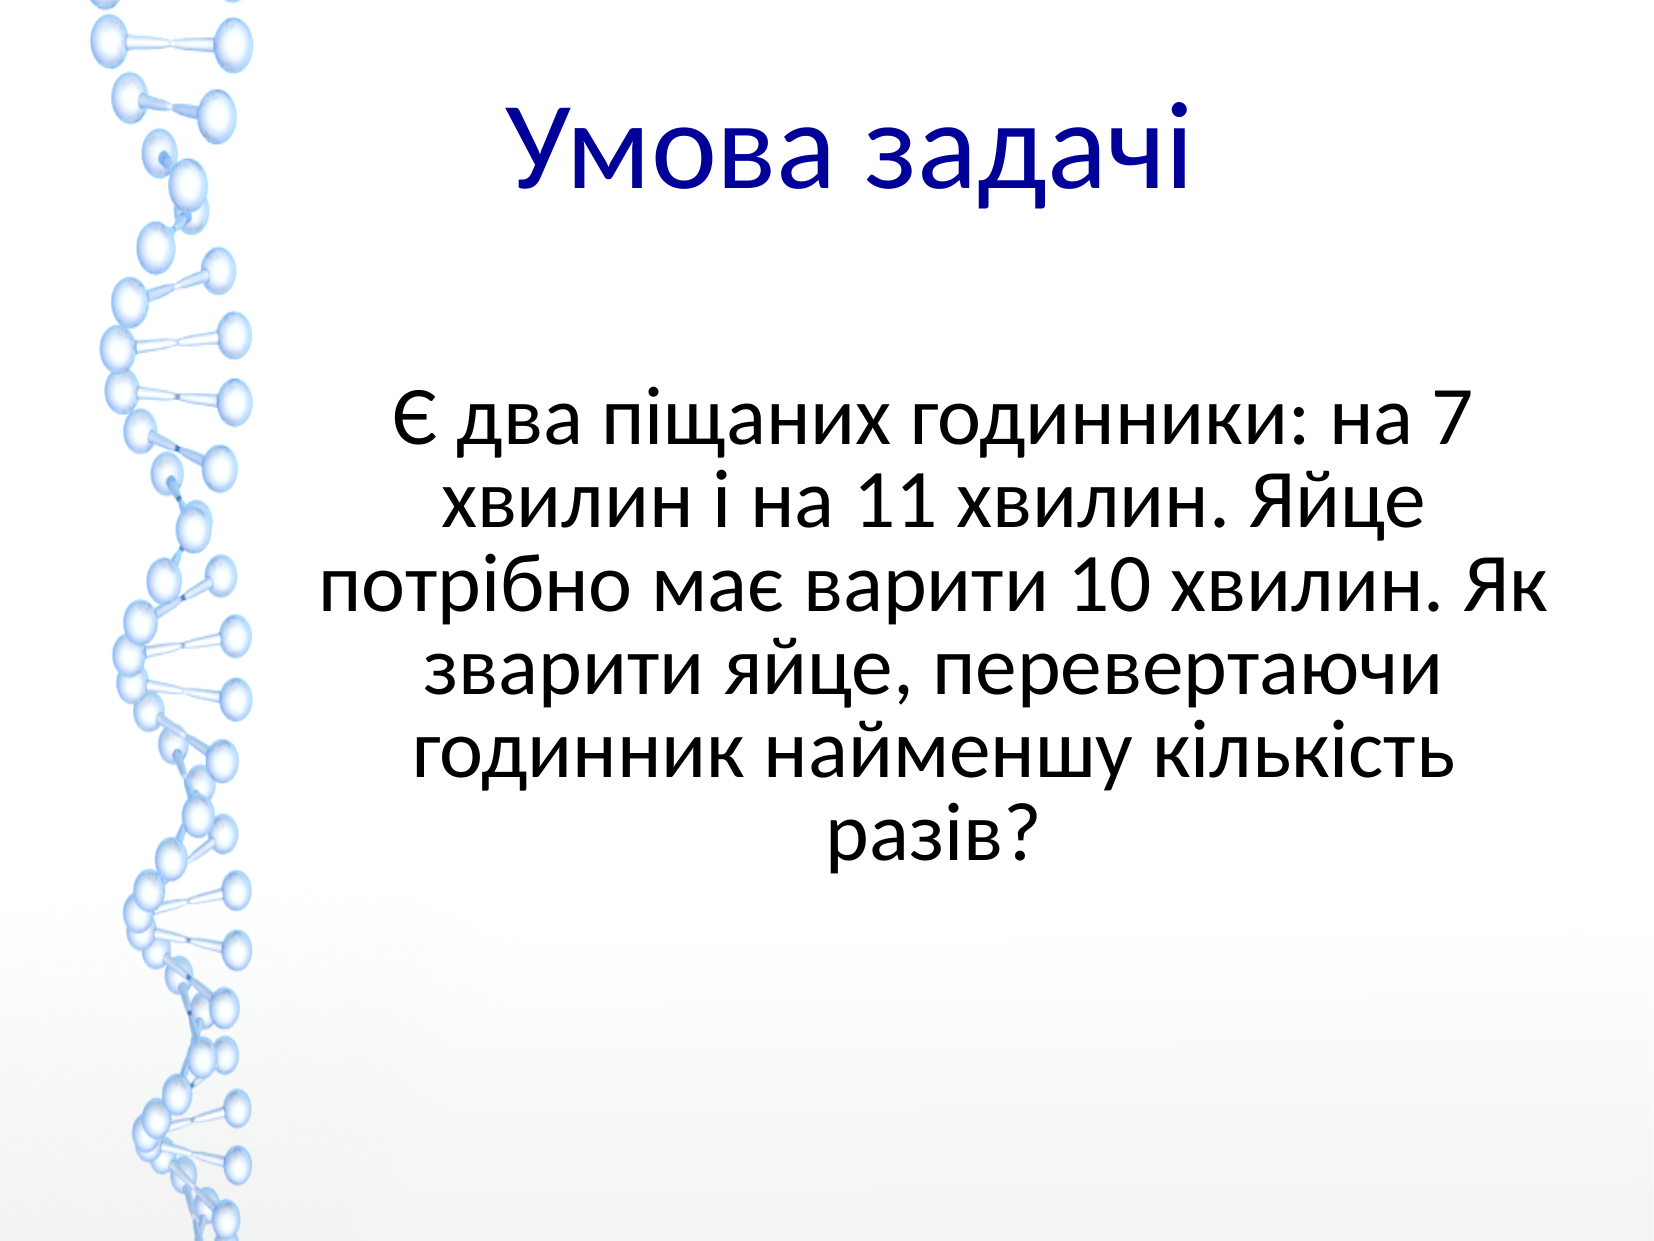

# Умова задачі
Є два піщаних годинники: на 7 хвилин і на 11 хвилин. Яйце потрібно має варити 10 хвилин. Як зварити яйце, перевертаючи годинник найменшу кількість разів?